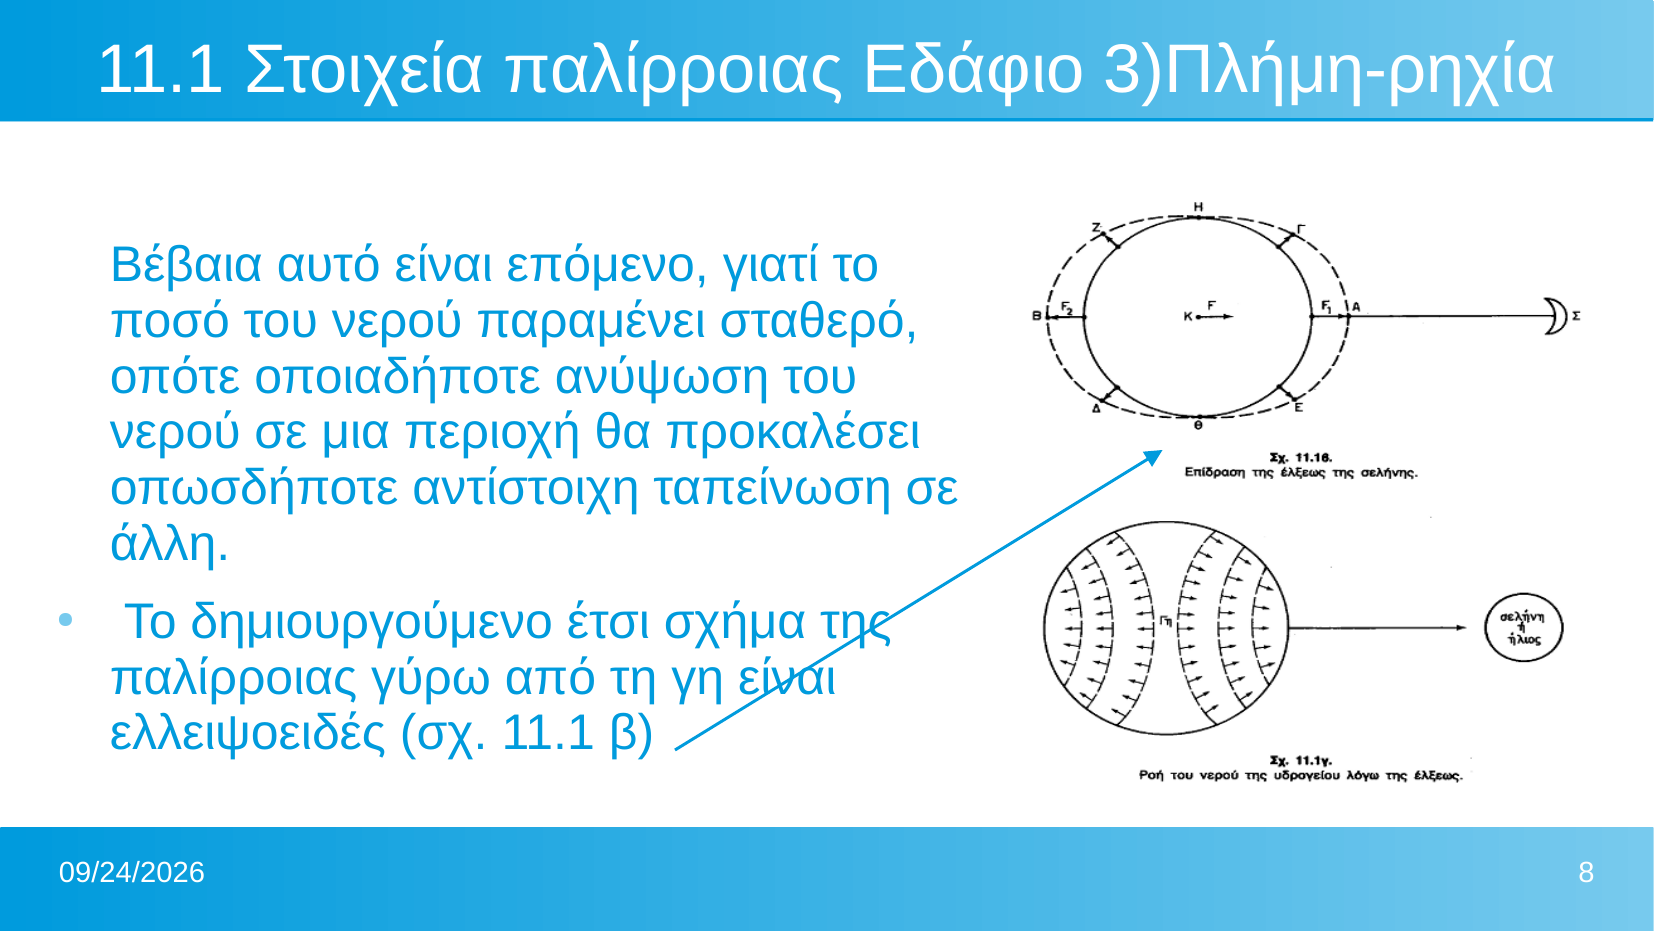

# 11.1 Στοιχεία παλίρροιας Εδάφιο 3)Πλήμη-ρηχία
Βέβαια αυτό είναι επόμενο, γιατί το ποσό του νερού παραμένει σταθερό, οπότε οποιαδήποτε ανύψωση του νερού σε μια περιοχή θα προκαλέσει οπωσδήποτε αντίστοιχη ταπείνωση σε άλλη.
 Το δημιουργούμενο έτσι σχήμα της παλίρροιας γύρω από τη γη είναι ελλειψοειδές (σχ. 11.1 β)
8